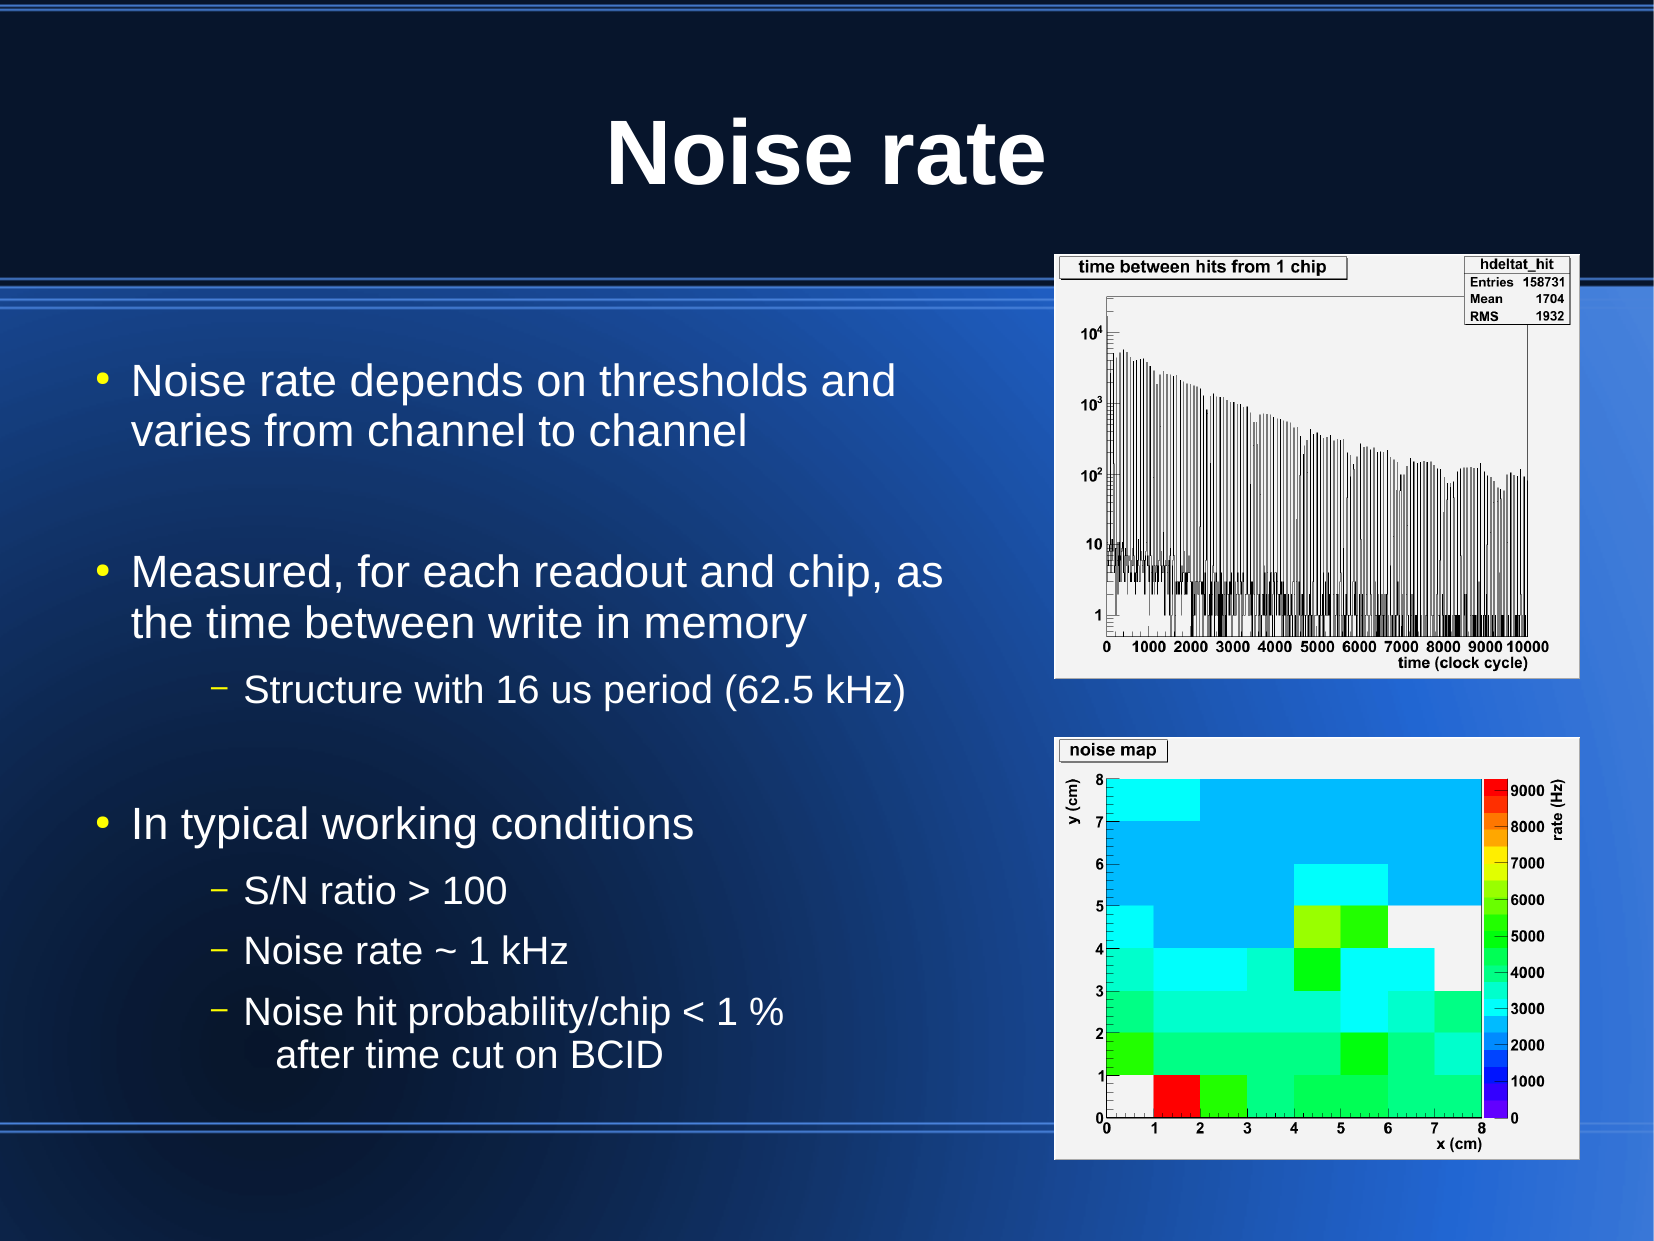

# Noise rate
Noise rate depends on thresholds and varies from channel to channel
Measured, for each readout and chip, as the time between write in memory
Structure with 16 us period (62.5 kHz)
In typical working conditions
S/N ratio > 100
Noise rate ~ 1 kHz
Noise hit probability/chip < 1 %
after time cut on BCID